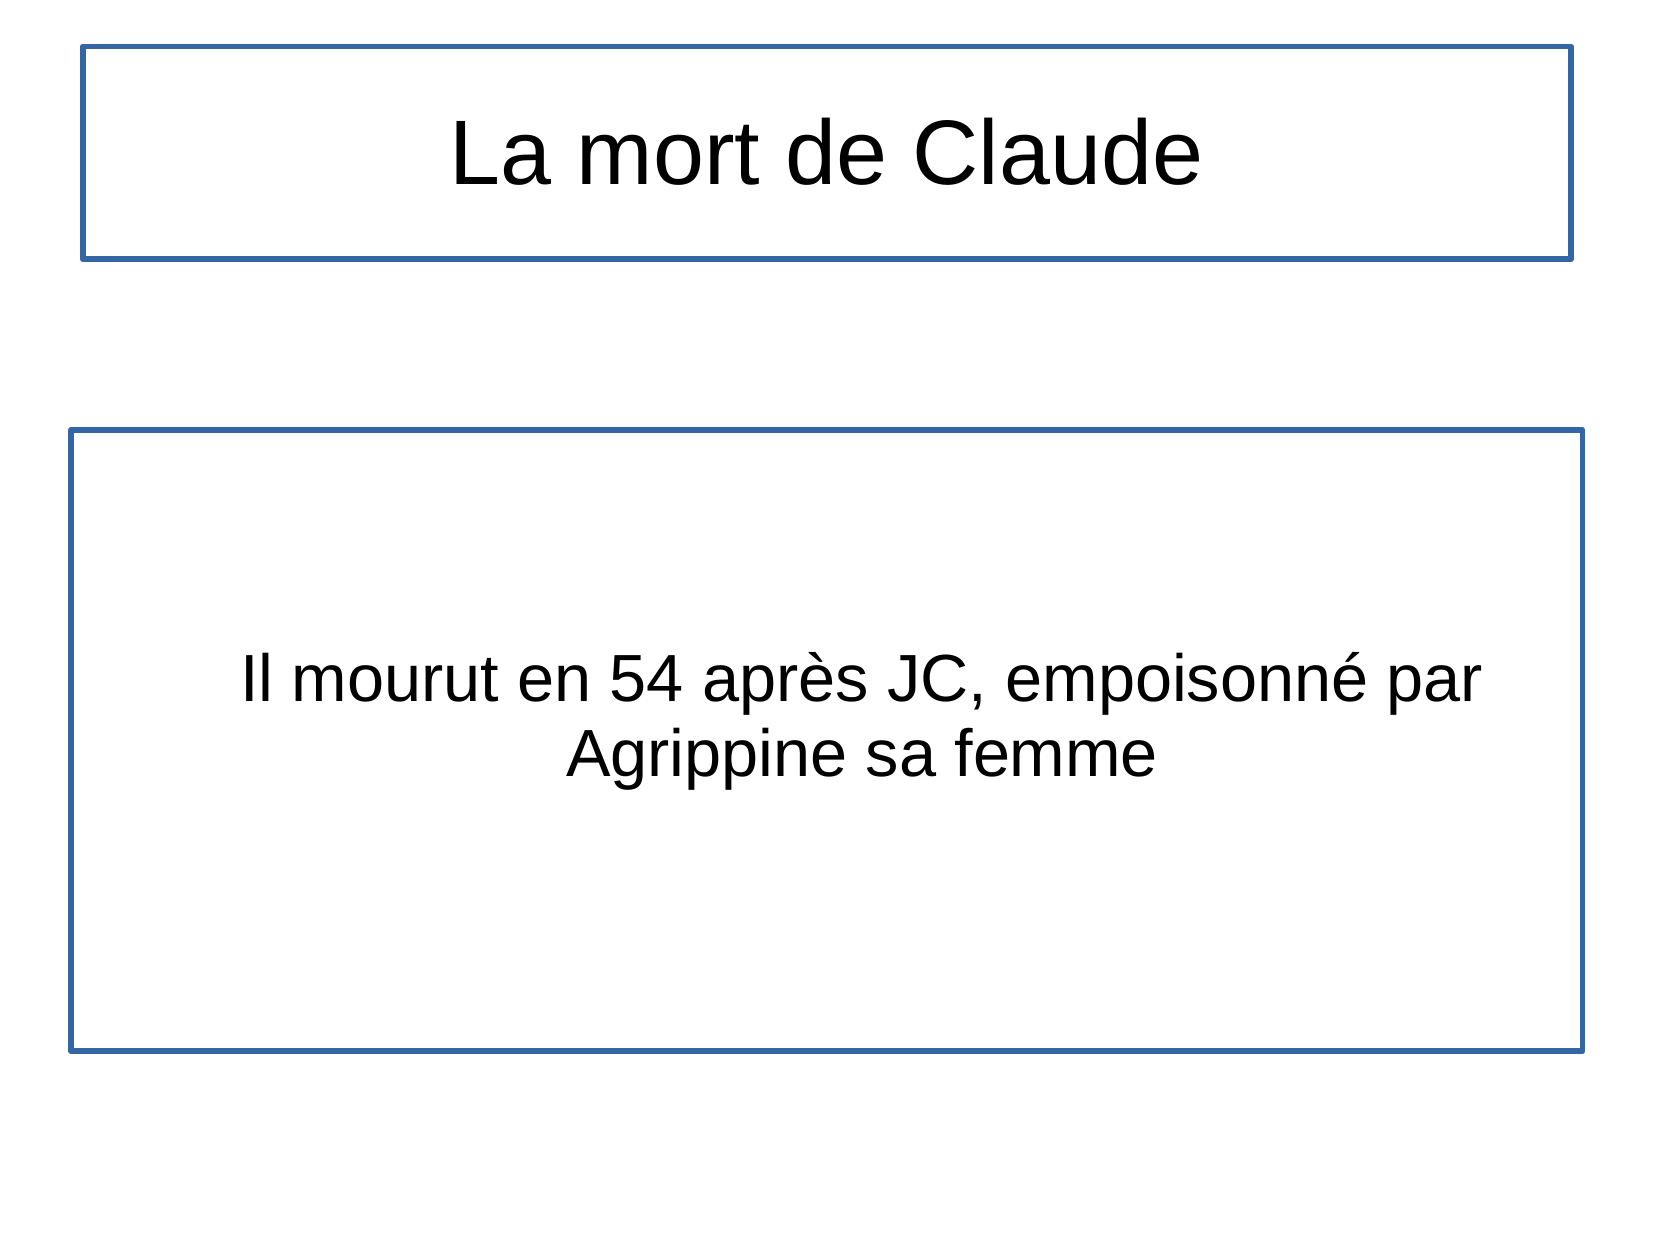

# La mort de Claude
Il mourut en 54 après JC, empoisonné par Agrippine sa femme